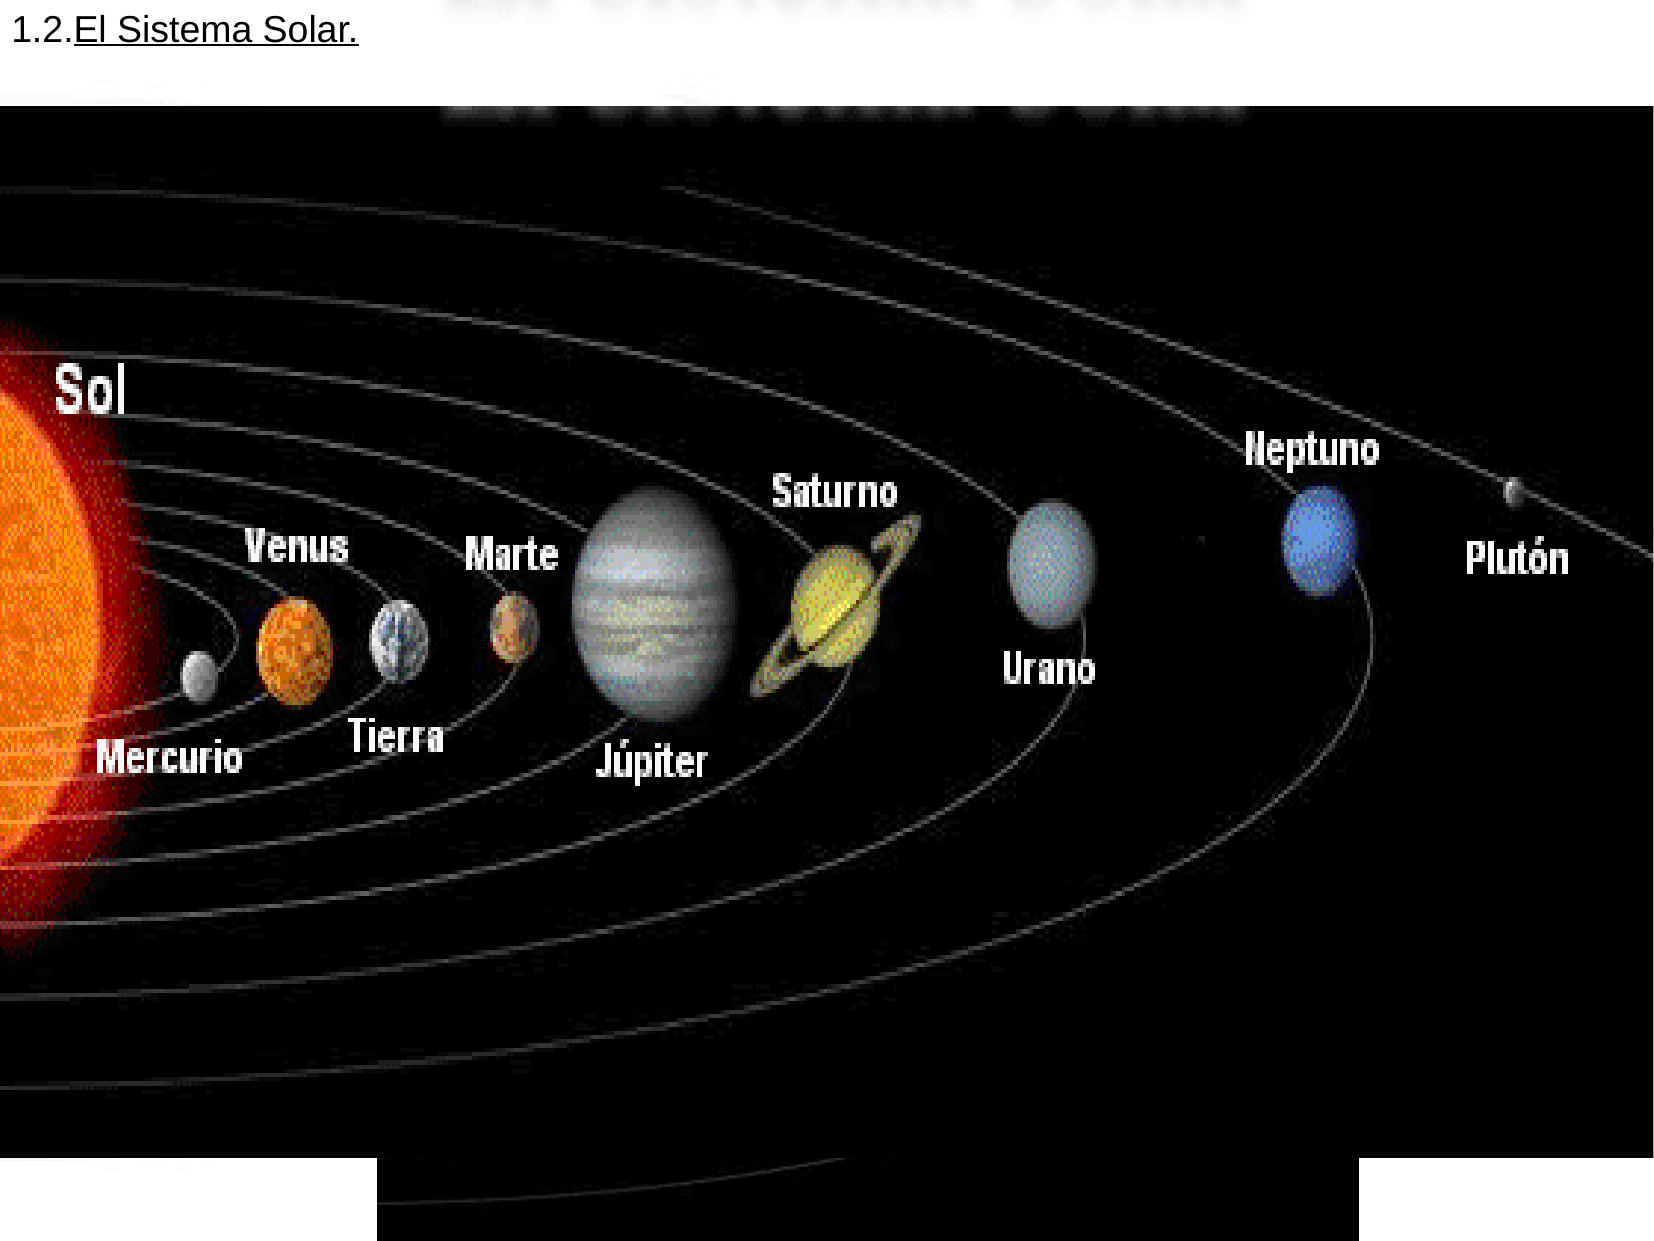

1.2.El Sistema Solar.
Sistema Solar
.
Estrella
Planetas
Mercurio
Venus
Tierra
Marte
Júpiter
Saturno
Urano
Neptuno
El Sol